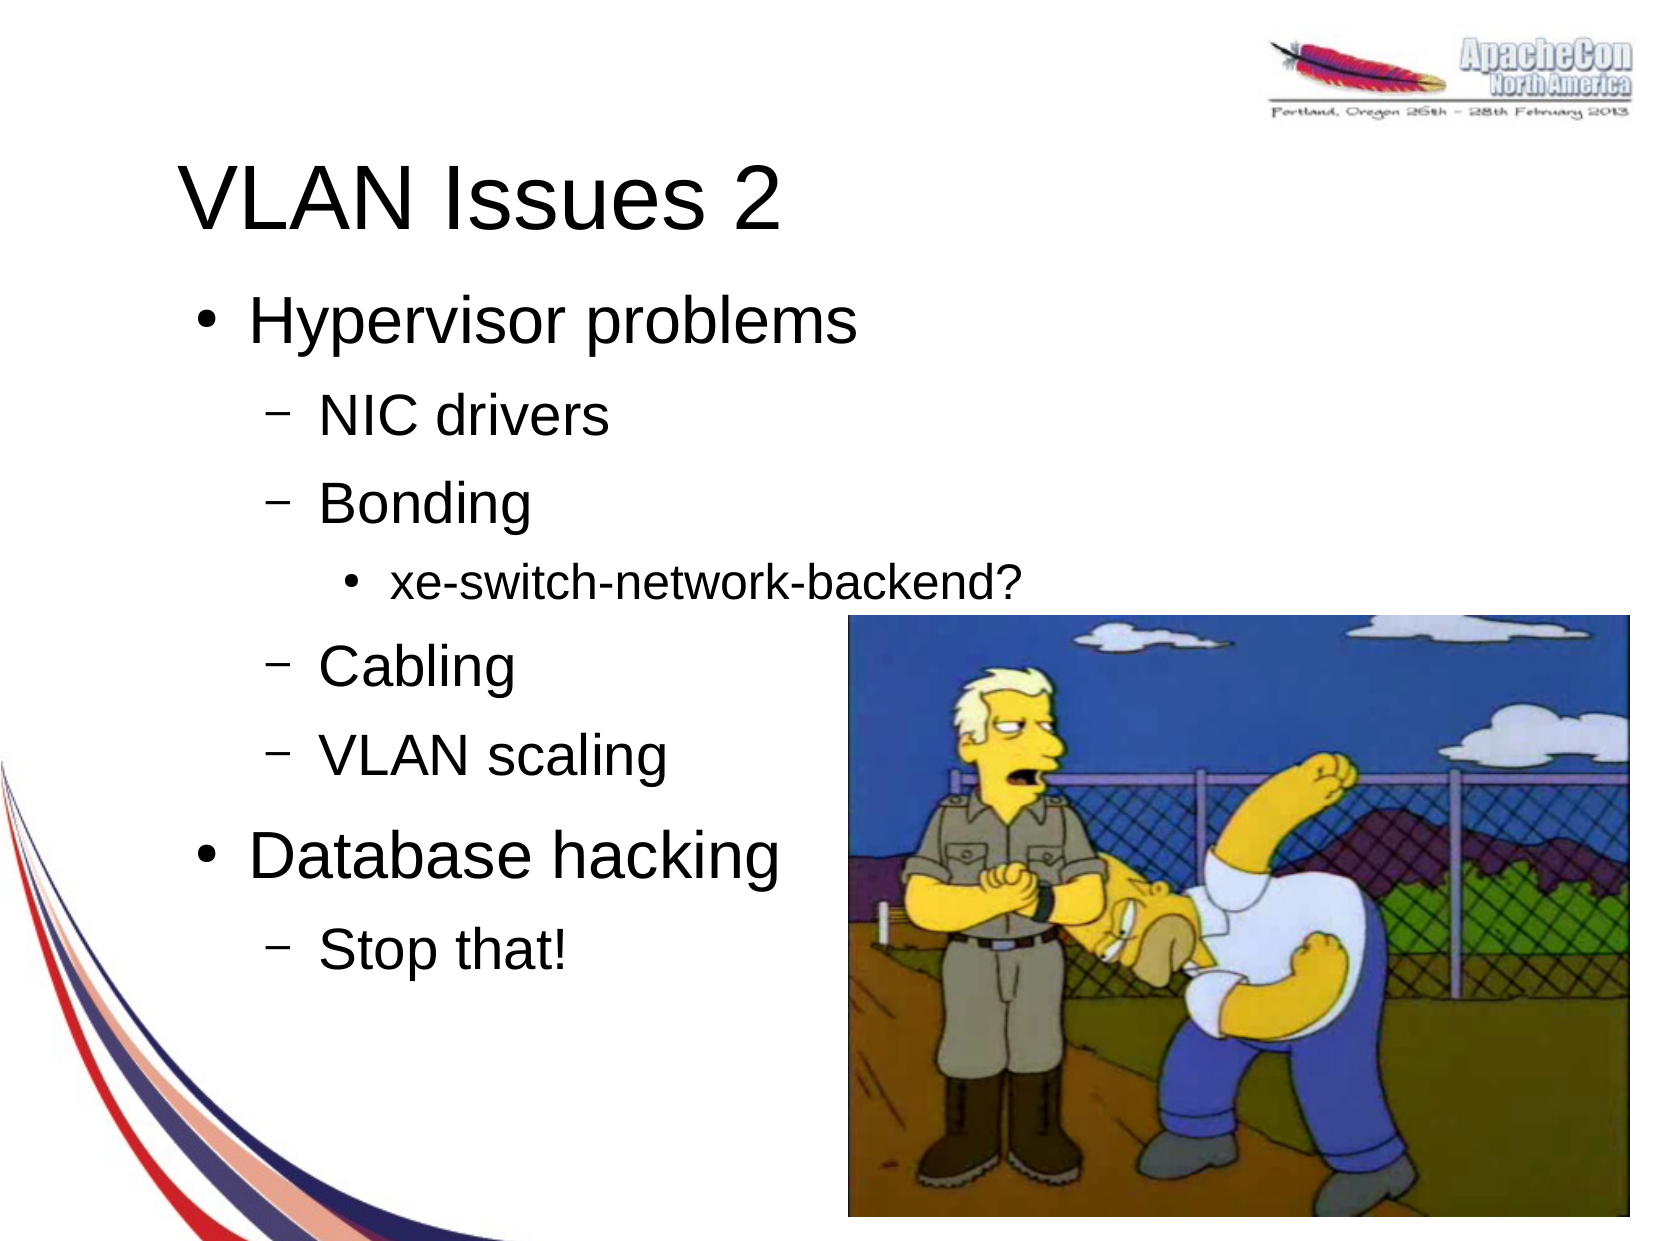

# VLAN Issues 2
Hypervisor problems
NIC drivers
Bonding
xe-switch-network-backend?
Cabling
VLAN scaling
Database hacking
Stop that!